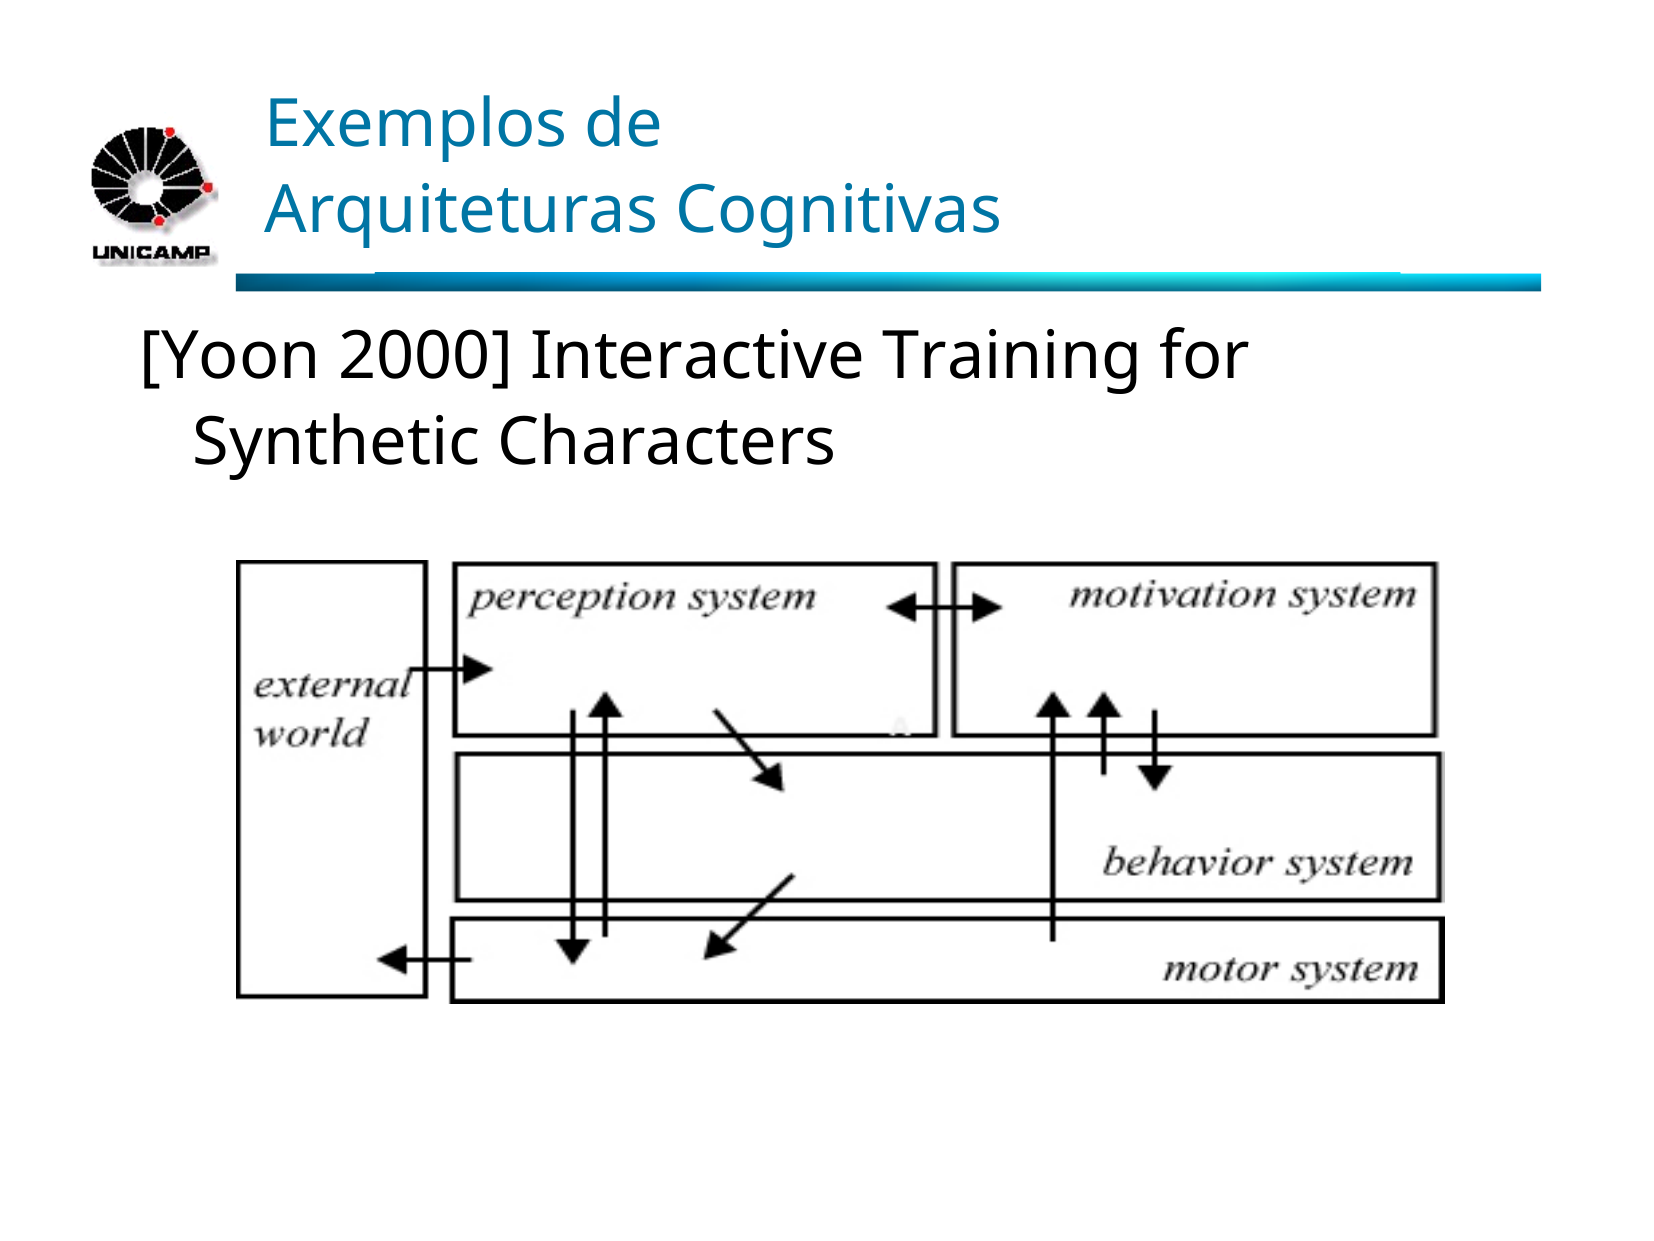

# Exemplos de Arquiteturas Cognitivas
[Yoon 2000] Interactive Training for Synthetic Characters